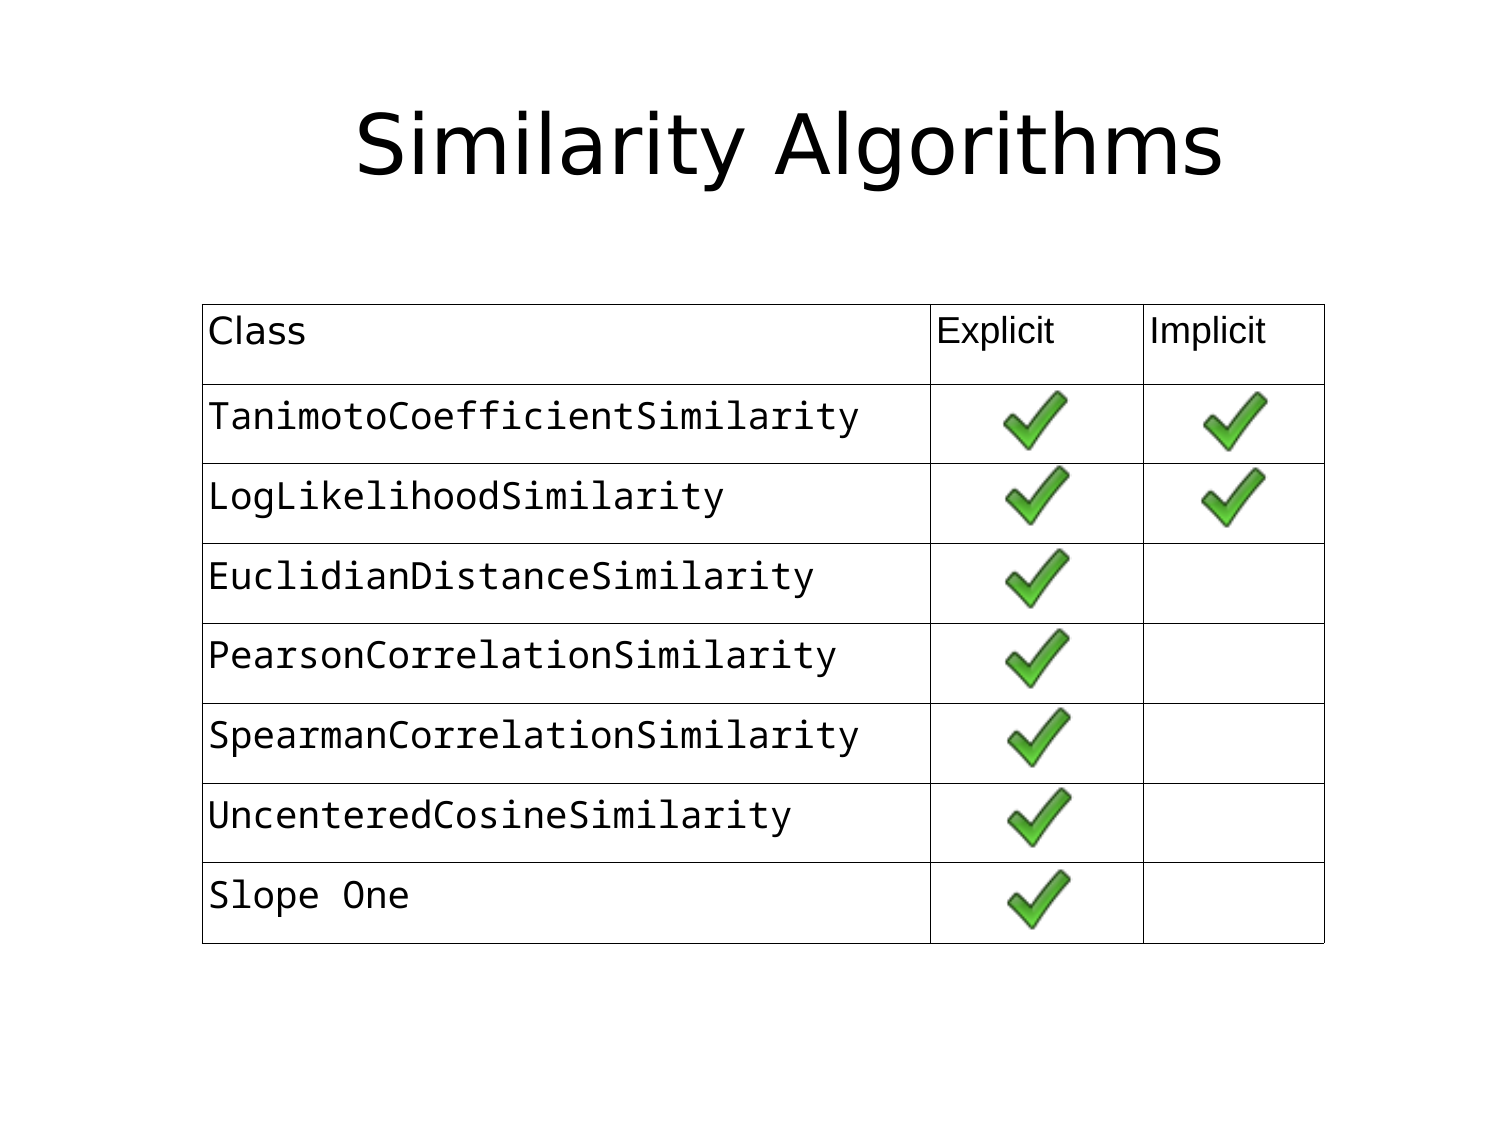

Similarity Algorithms
| Class | Explicit | Implicit |
| --- | --- | --- |
| TanimotoCoefficientSimilarity | | |
| LogLikelihoodSimilarity | | |
| EuclidianDistanceSimilarity | | |
| PearsonCorrelationSimilarity | | |
| SpearmanCorrelationSimilarity | | |
| UncenteredCosineSimilarity | | |
| Slope One | | |